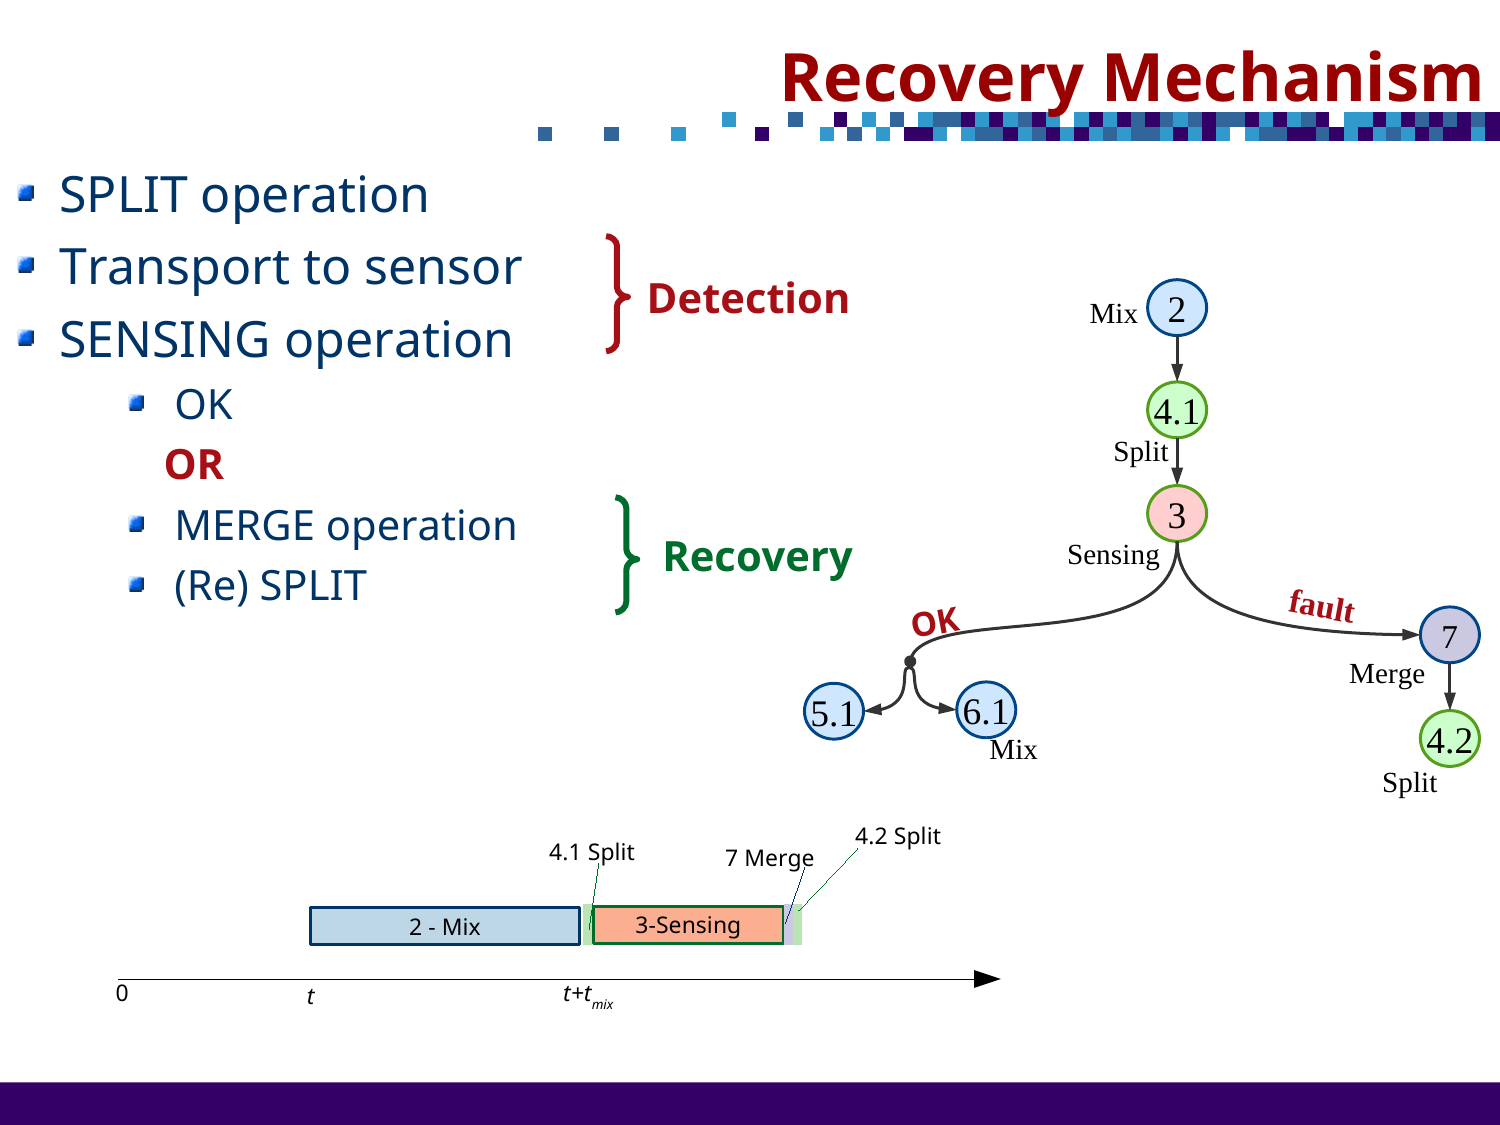

# Recovery Mechanism
 SPLIT operation
 Transport to sensor
 SENSING operation
 OK
OR
 MERGE operation
 (Re) SPLIT
Detection
2
Mix
4.1
Split
3
Recovery
Sensing
fault
OK
7
Merge
6.1
5.1
4.2
Mix
Split
4.2 Split
4.1 Split
7 Merge
3-Sensing
2 - Mix
0
t+tmix
t